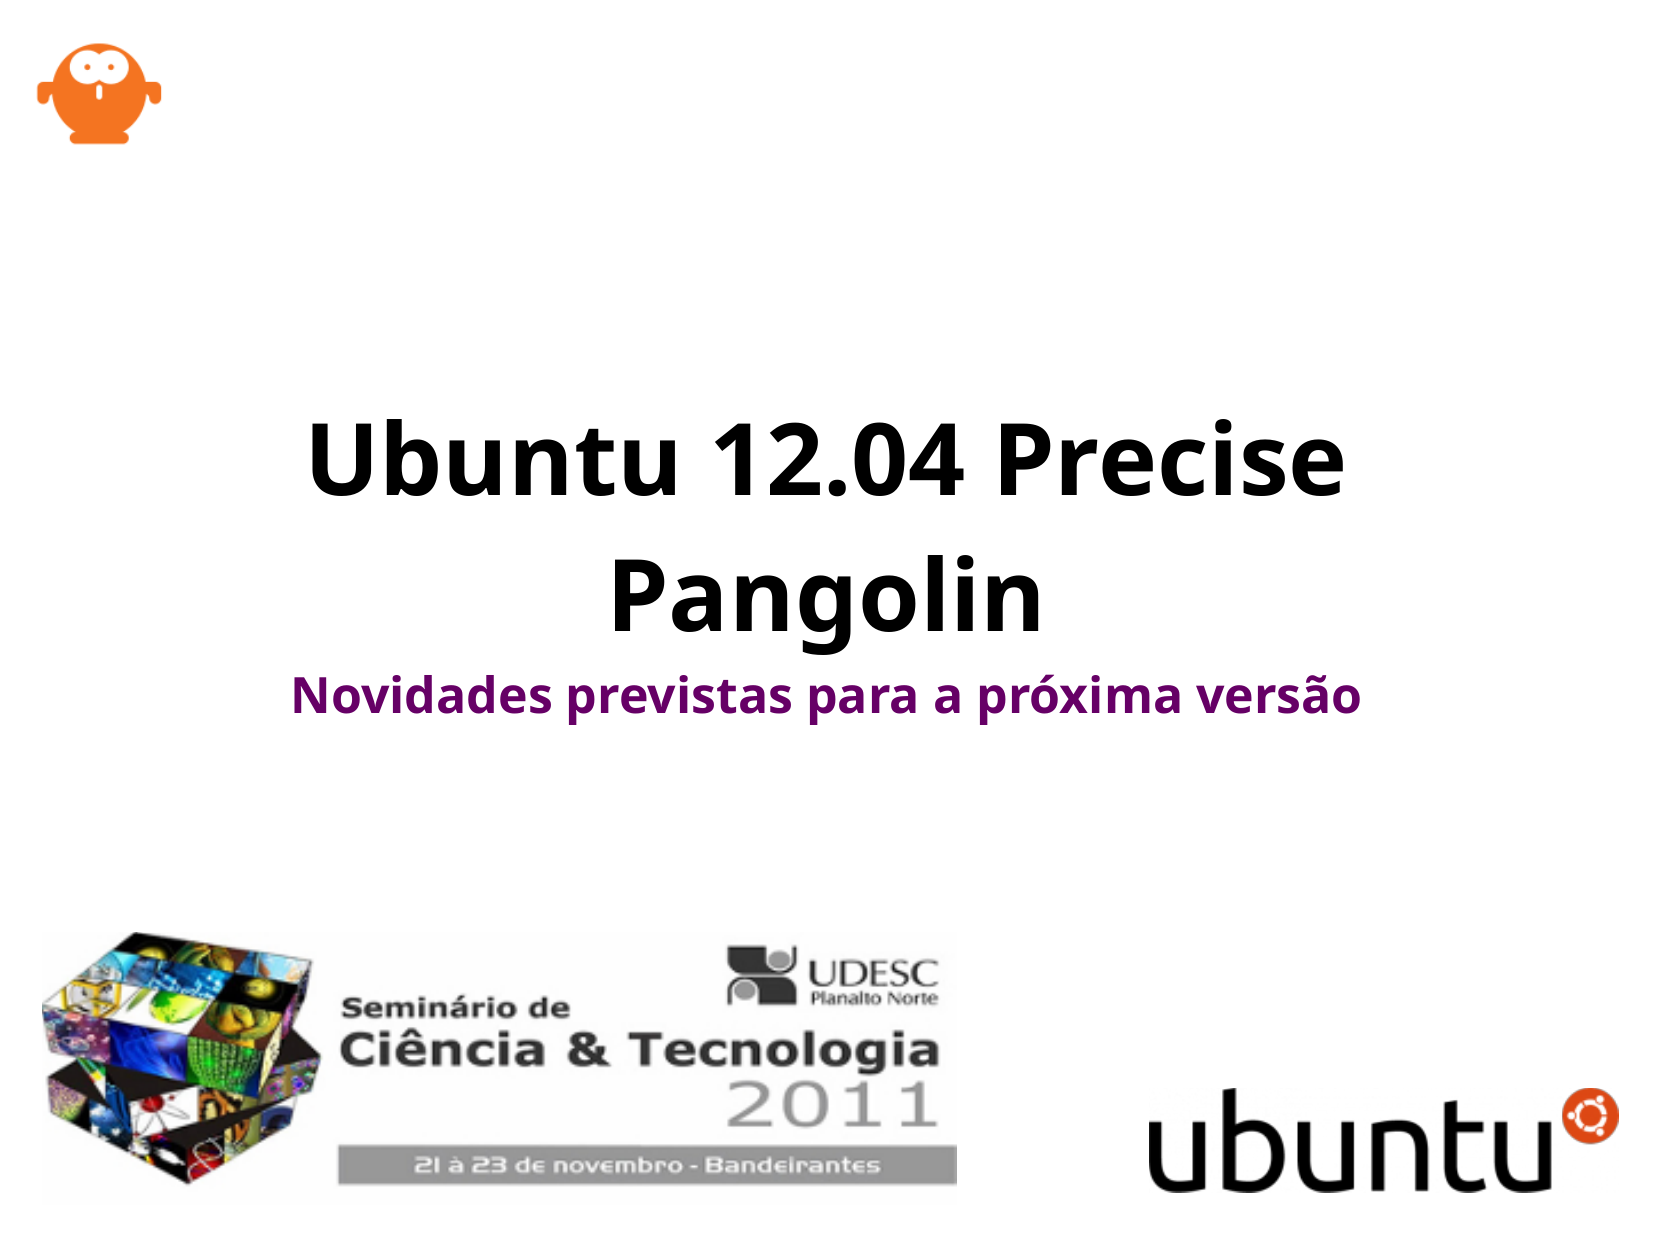

# Ubuntu 12.04 Precise Pangolin
Novidades previstas para a próxima versão